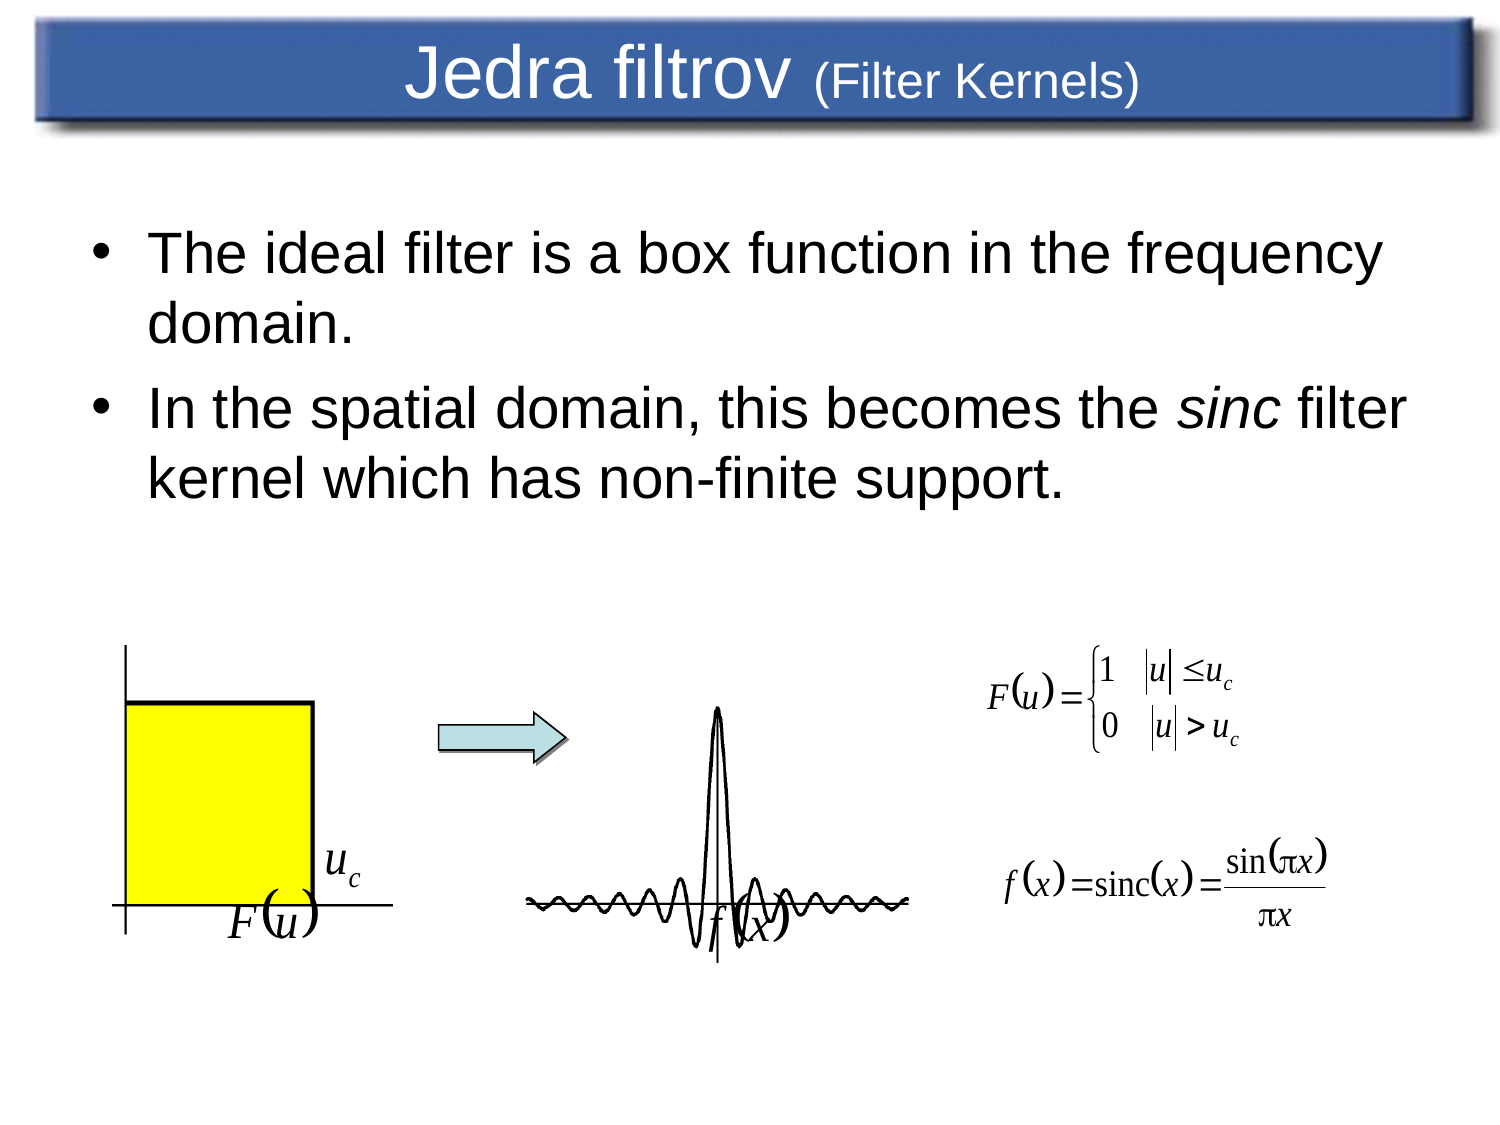

# Jedra filtrov (Filter Kernels)
The ideal filter is a box function in the frequency domain.
In the spatial domain, this becomes the sinc filter kernel which has non-finite support.